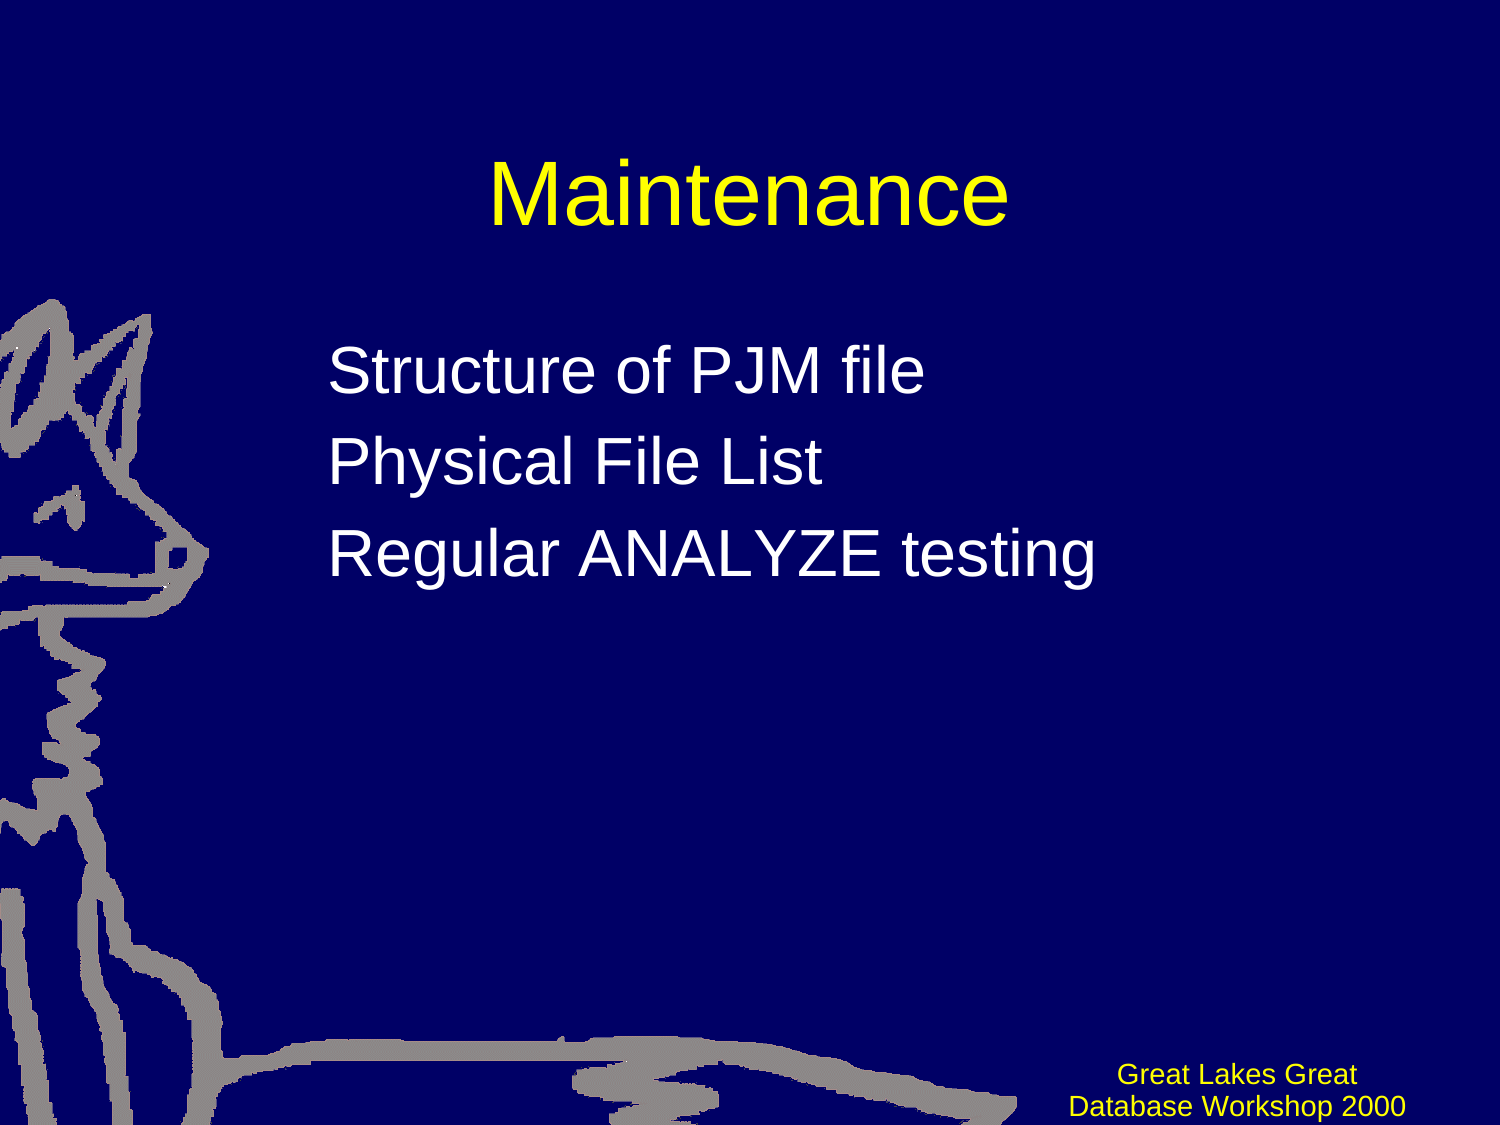

# Maintenance
Structure of PJM file
Physical File List
Regular ANALYZE testing